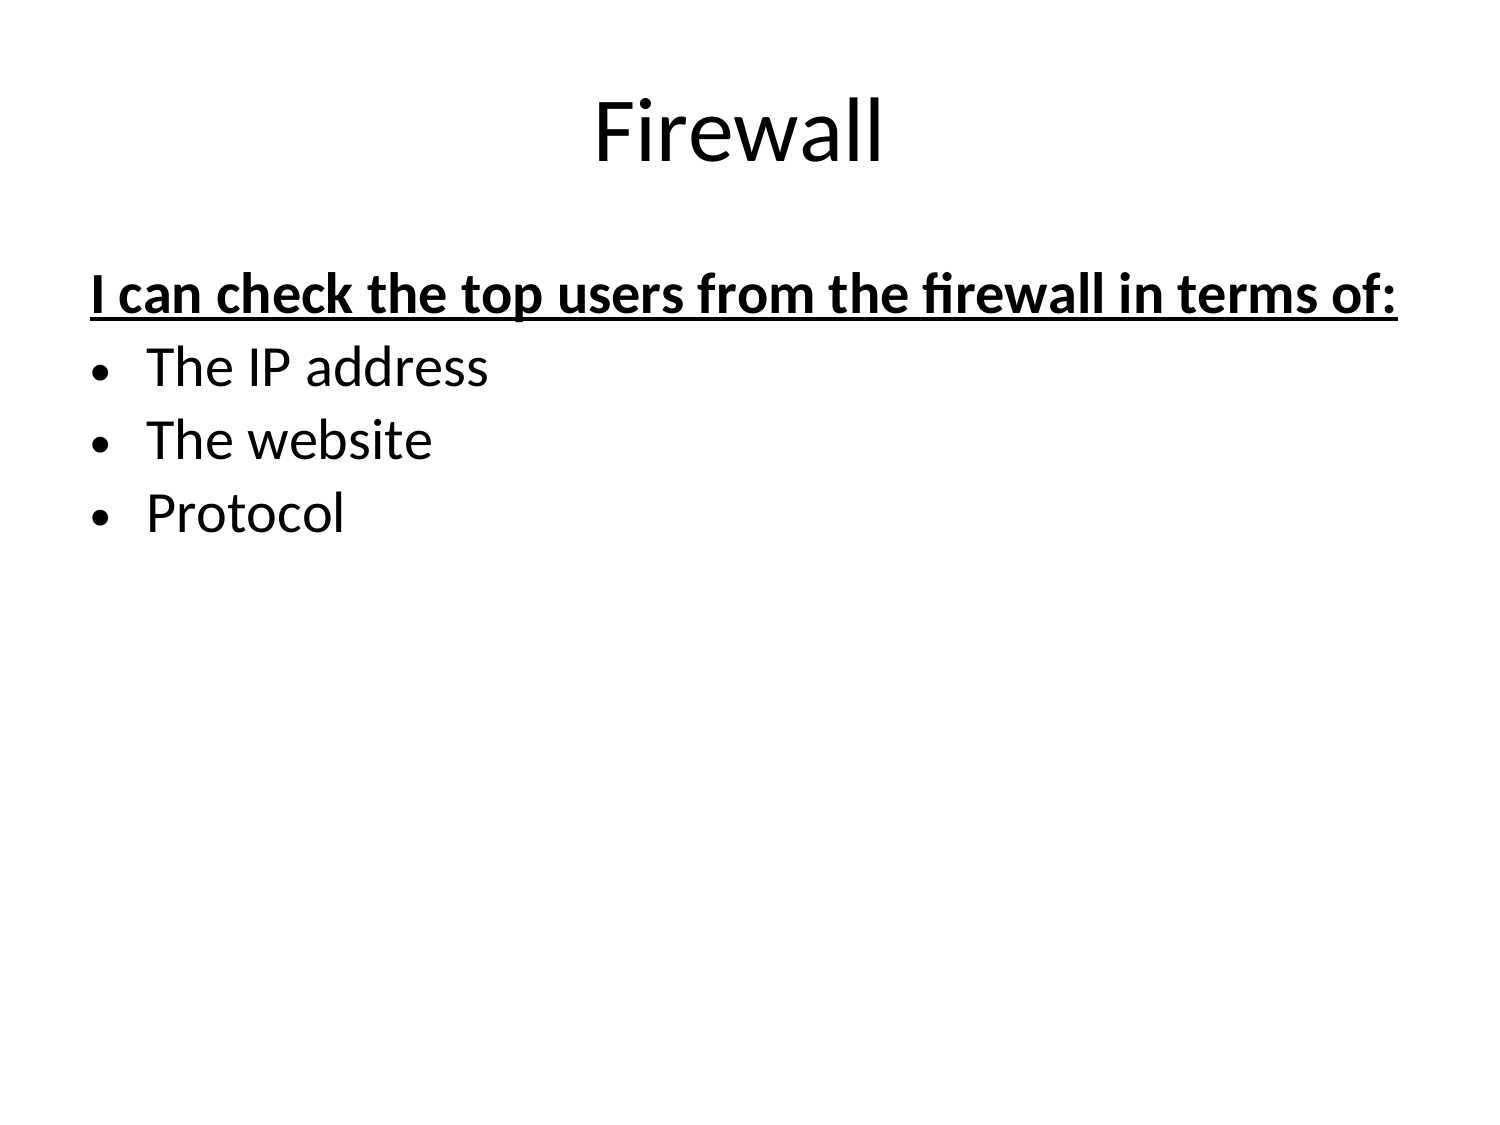

# Firewall
I can check the top users from the firewall in terms of:
The IP address
The website
Protocol